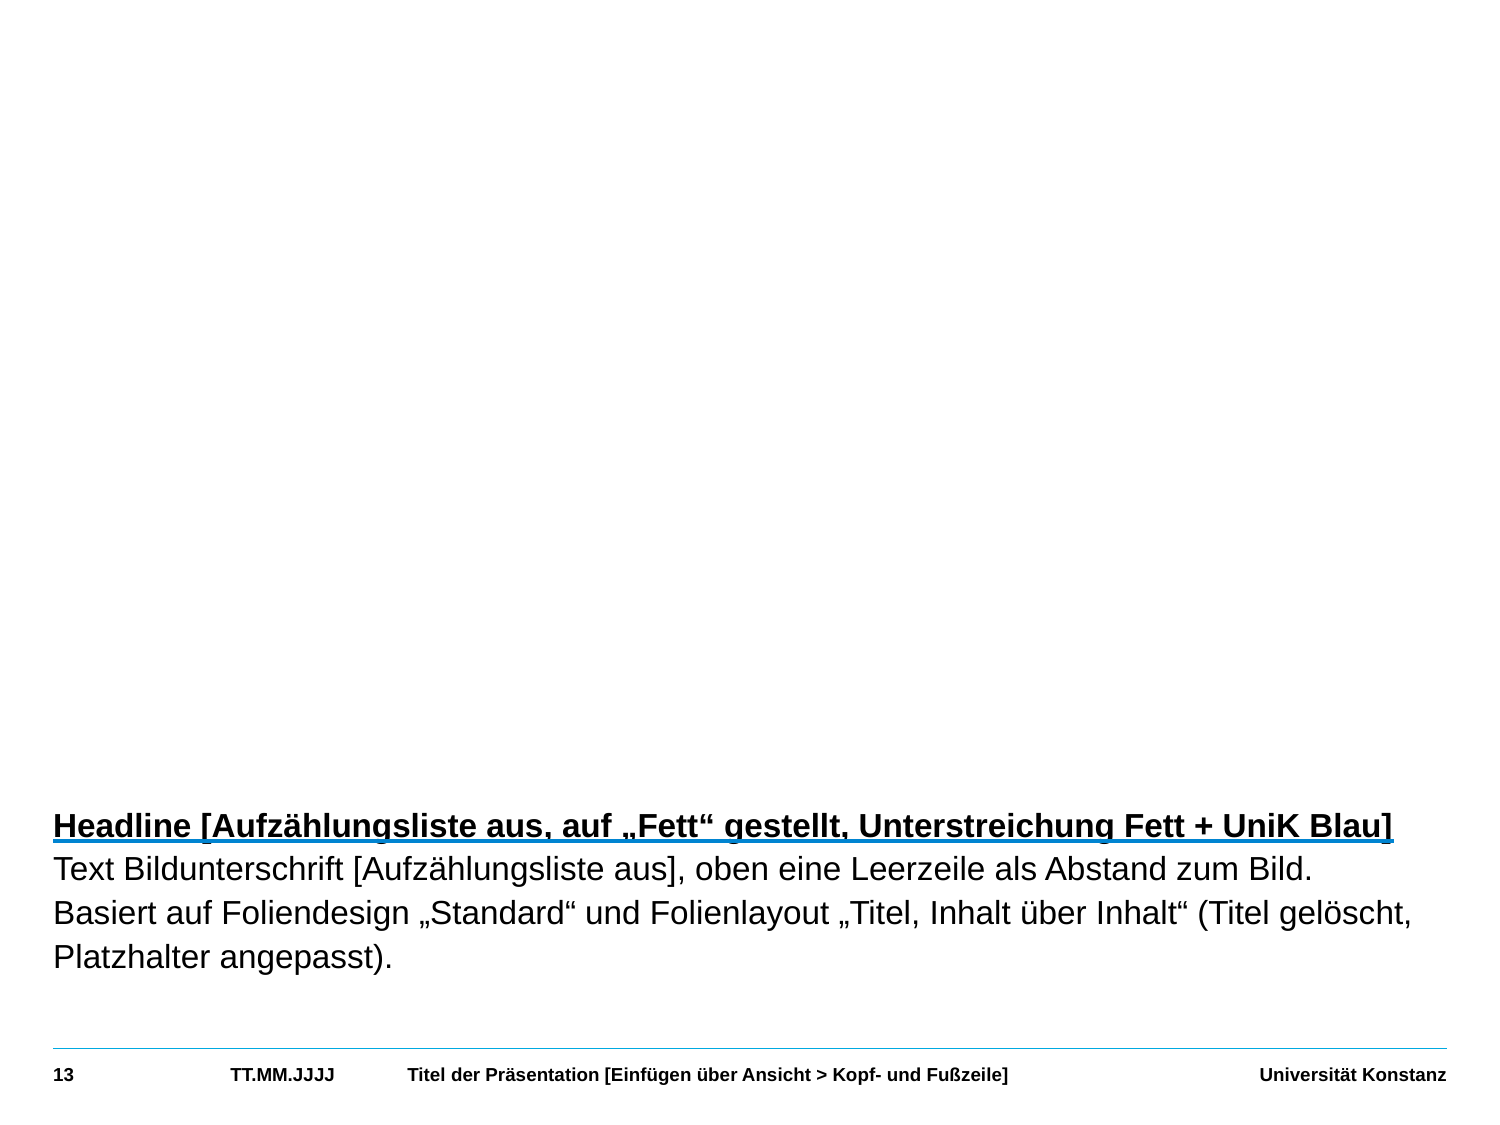

#
Headline [Aufzählungsliste aus, auf „Fett“ gestellt, Unterstreichung Fett + UniK Blau]
Text Bildunterschrift [Aufzählungsliste aus], oben eine Leerzeile als Abstand zum Bild.
Basiert auf Foliendesign „Standard“ und Folienlayout „Titel, Inhalt über Inhalt“ (Titel gelöscht, Platzhalter angepasst).
13
TT.MM.JJJJ
Titel der Präsentation [Einfügen über Ansicht > Kopf- und Fußzeile]